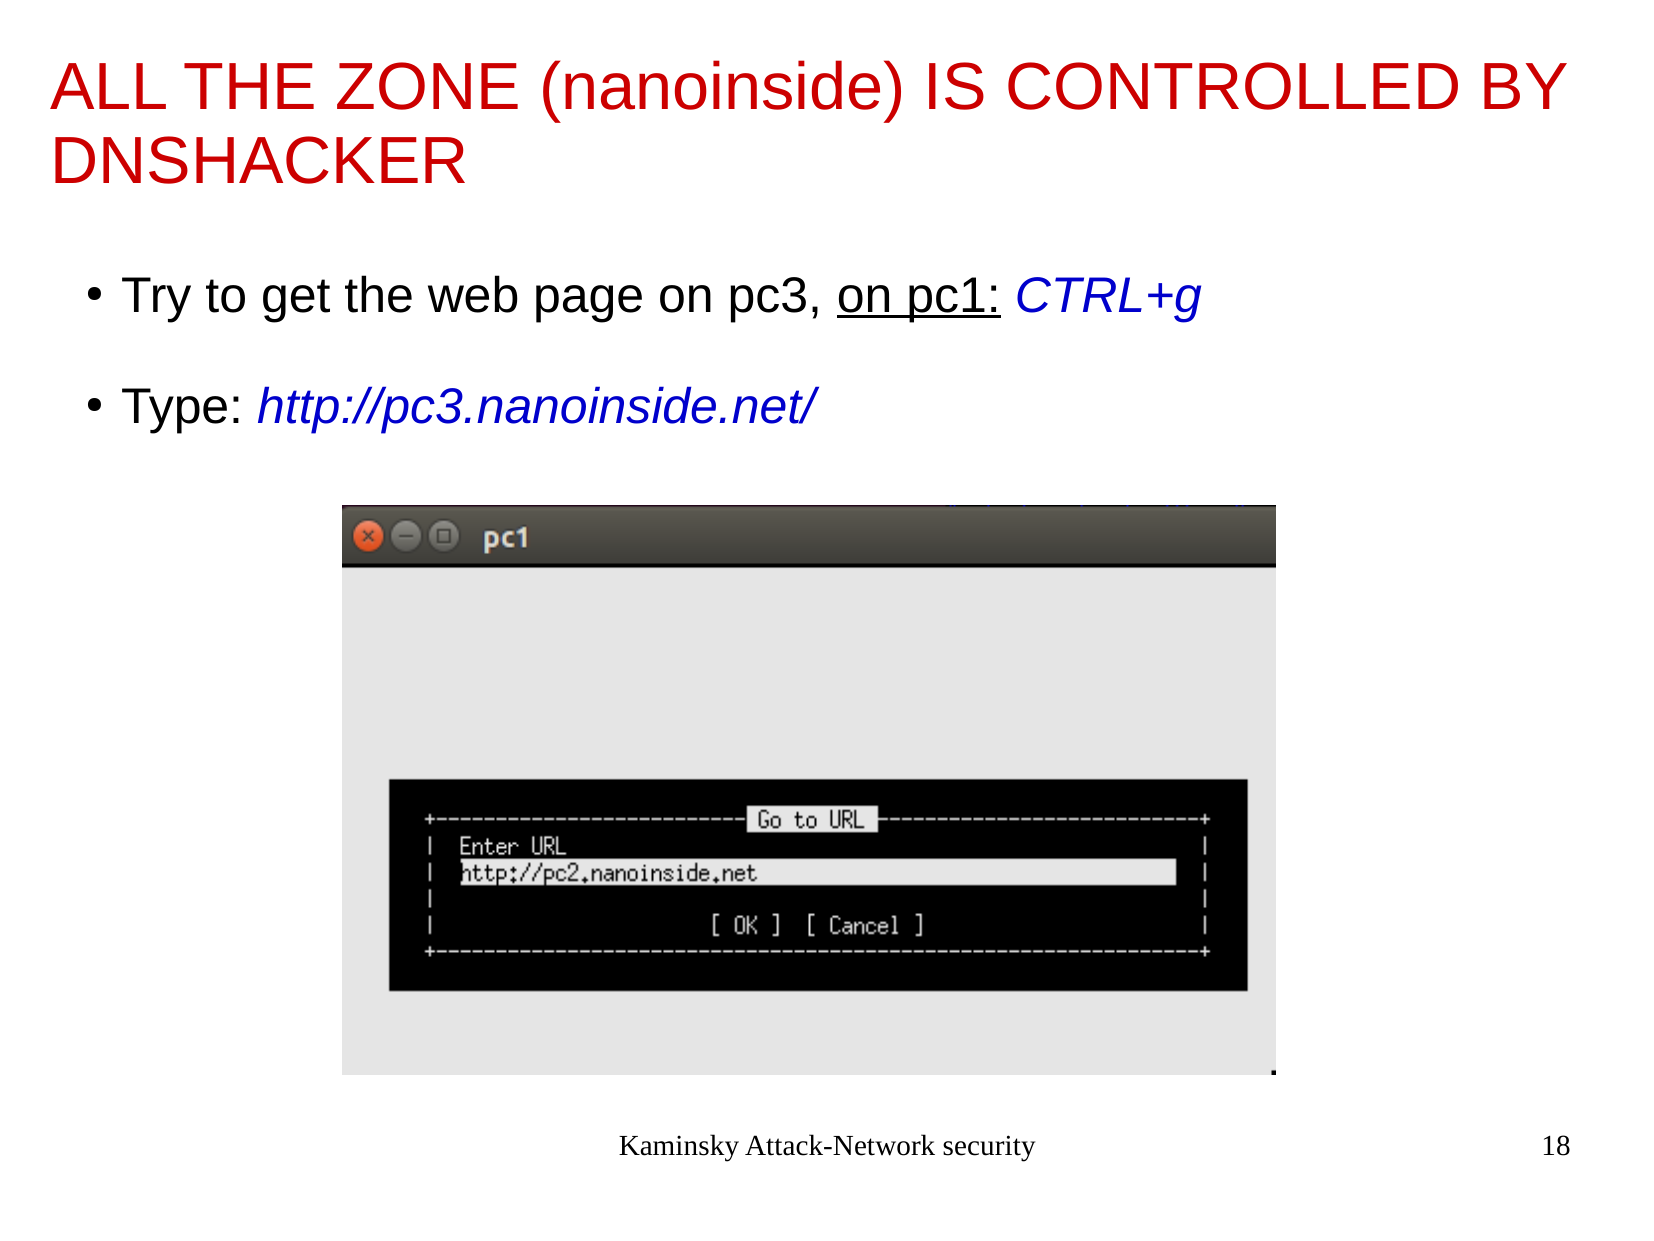

ALL THE ZONE (nanoinside) IS CONTROLLED BY DNSHACKER
Try to get the web page on pc3, on pc1: CTRL+g
Type: http://pc3.nanoinside.net/
Kaminsky Attack-Network security
18